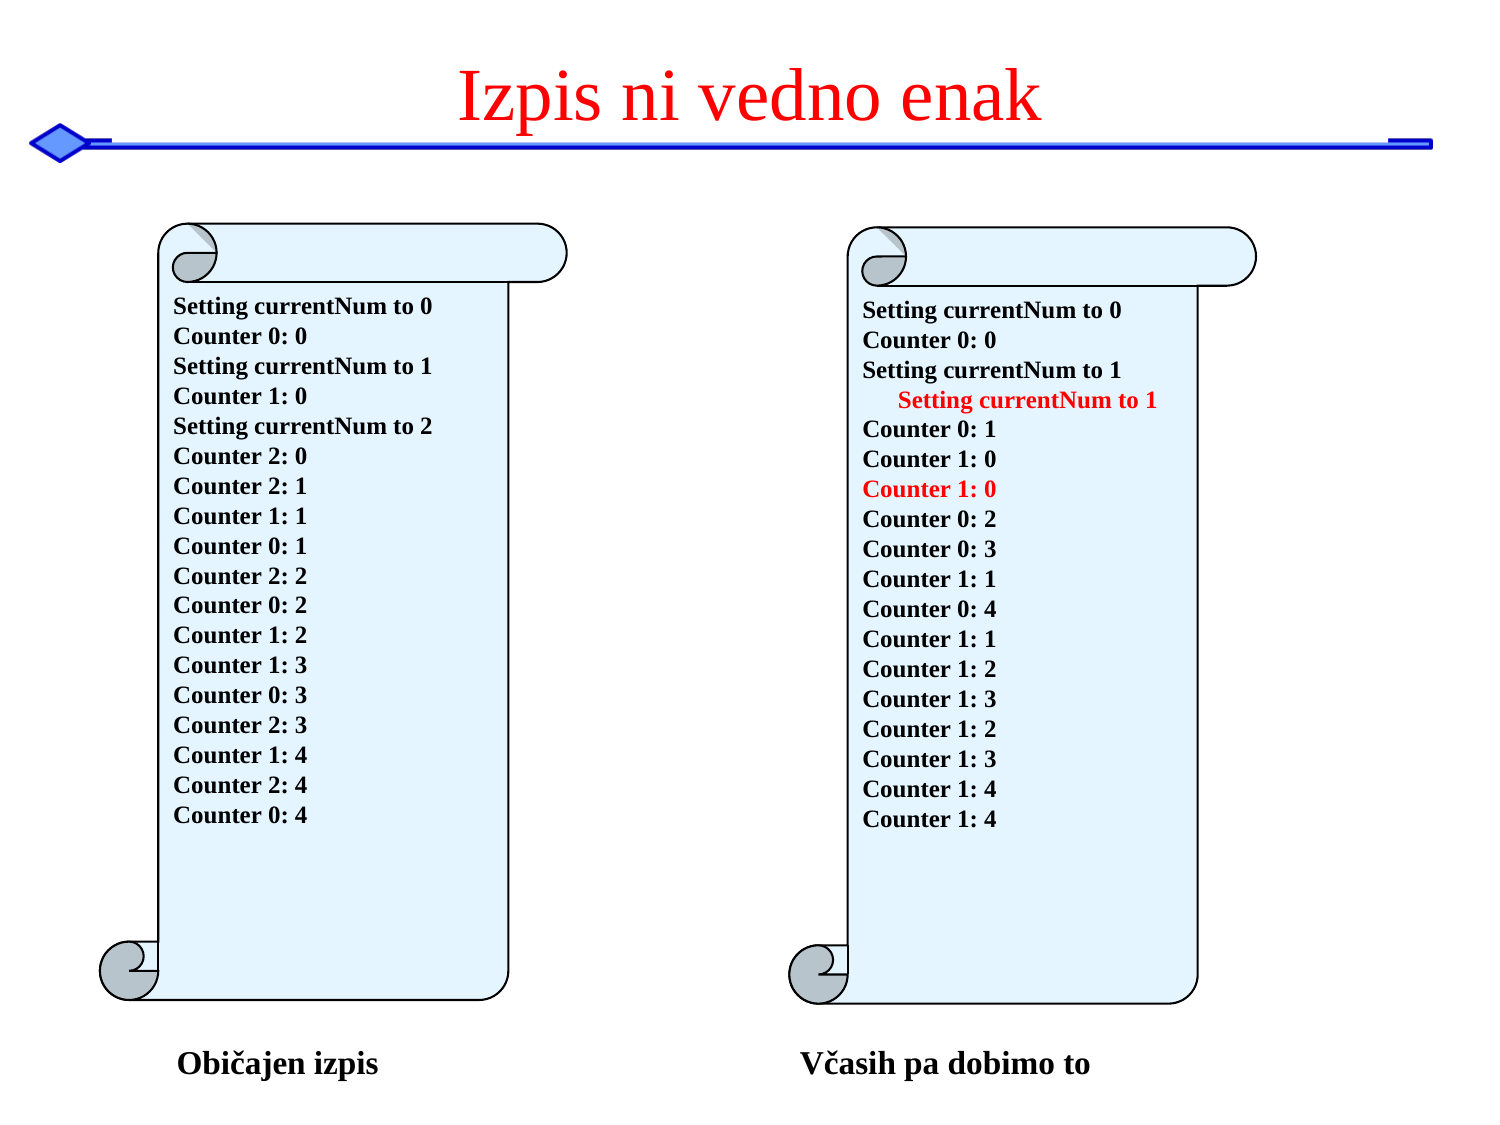

# Izpis ni vedno enak
Setting currentNum to 0
Counter 0: 0
Setting currentNum to 1
Counter 1: 0
Setting currentNum to 2
Counter 2: 0
Counter 2: 1
Counter 1: 1
Counter 0: 1
Counter 2: 2
Counter 0: 2
Counter 1: 2
Counter 1: 3
Counter 0: 3
Counter 2: 3
Counter 1: 4
Counter 2: 4
Counter 0: 4
Setting currentNum to 0
Counter 0: 0
Setting currentNum to 1
Setting currentNum to 1
Counter 0: 1
Counter 1: 0
Counter 1: 0
Counter 0: 2
Counter 0: 3
Counter 1: 1
Counter 0: 4
Counter 1: 1
Counter 1: 2
Counter 1: 3
Counter 1: 2
Counter 1: 3
Counter 1: 4
Counter 1: 4
Običajen izpis		 Včasih pa dobimo to